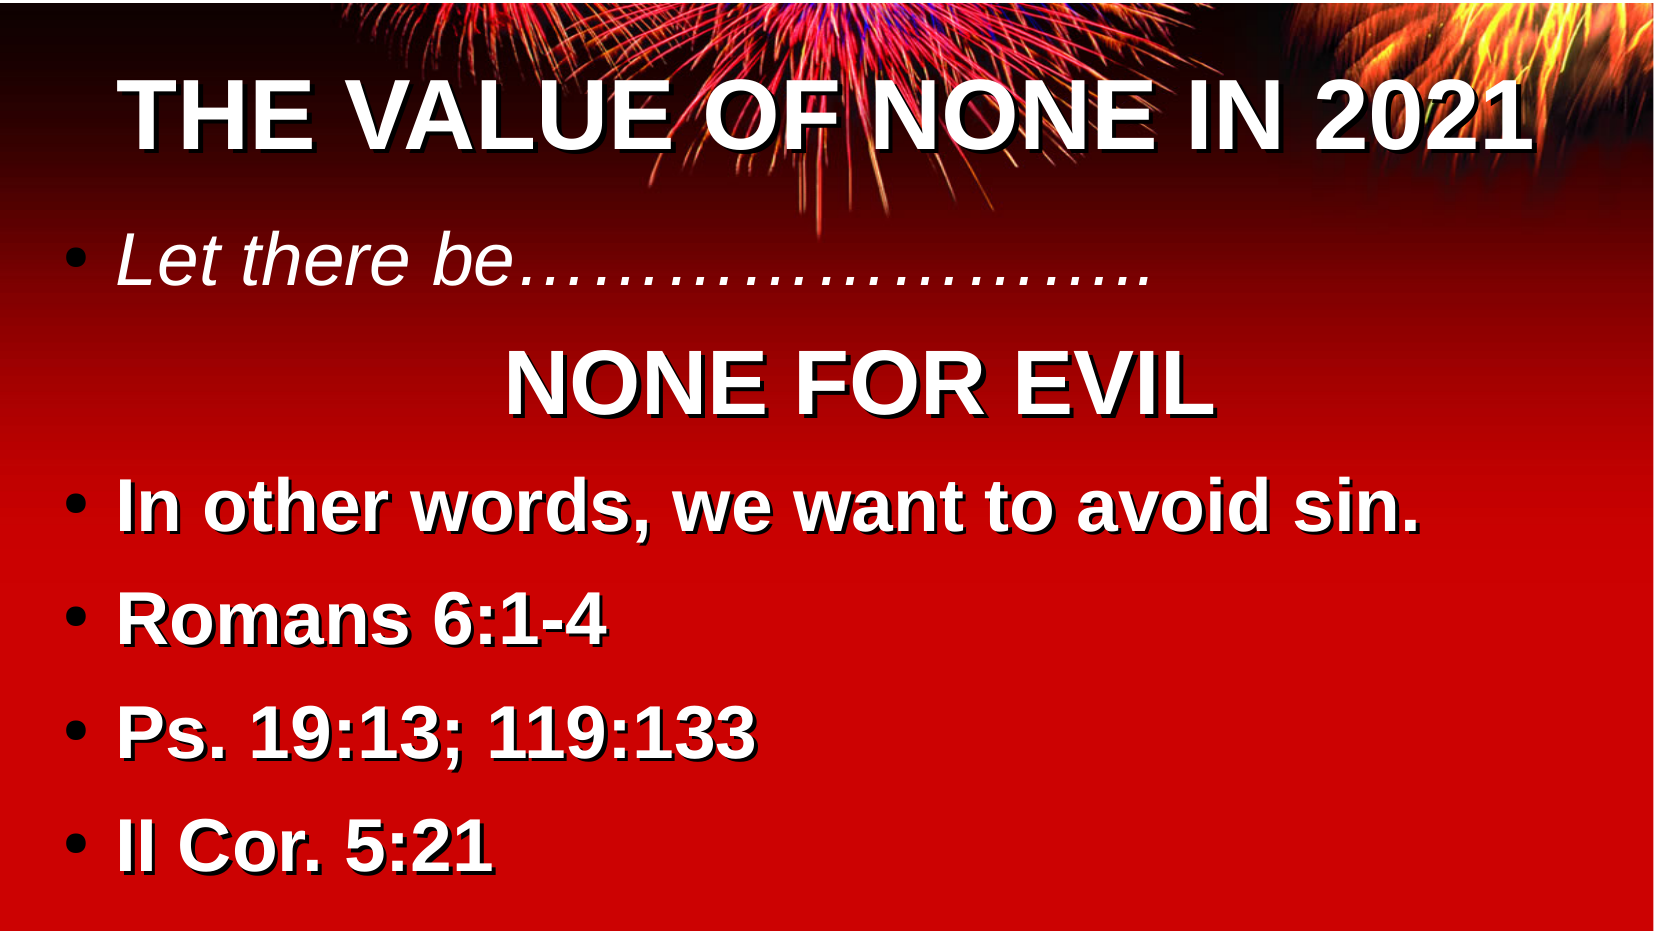

# THE VALUE OF NONE IN 2021
Let there be……………………..
NONE FOR EVIL
In other words, we want to avoid sin.
Romans 6:1-4
Ps. 19:13; 119:133
II Cor. 5:21